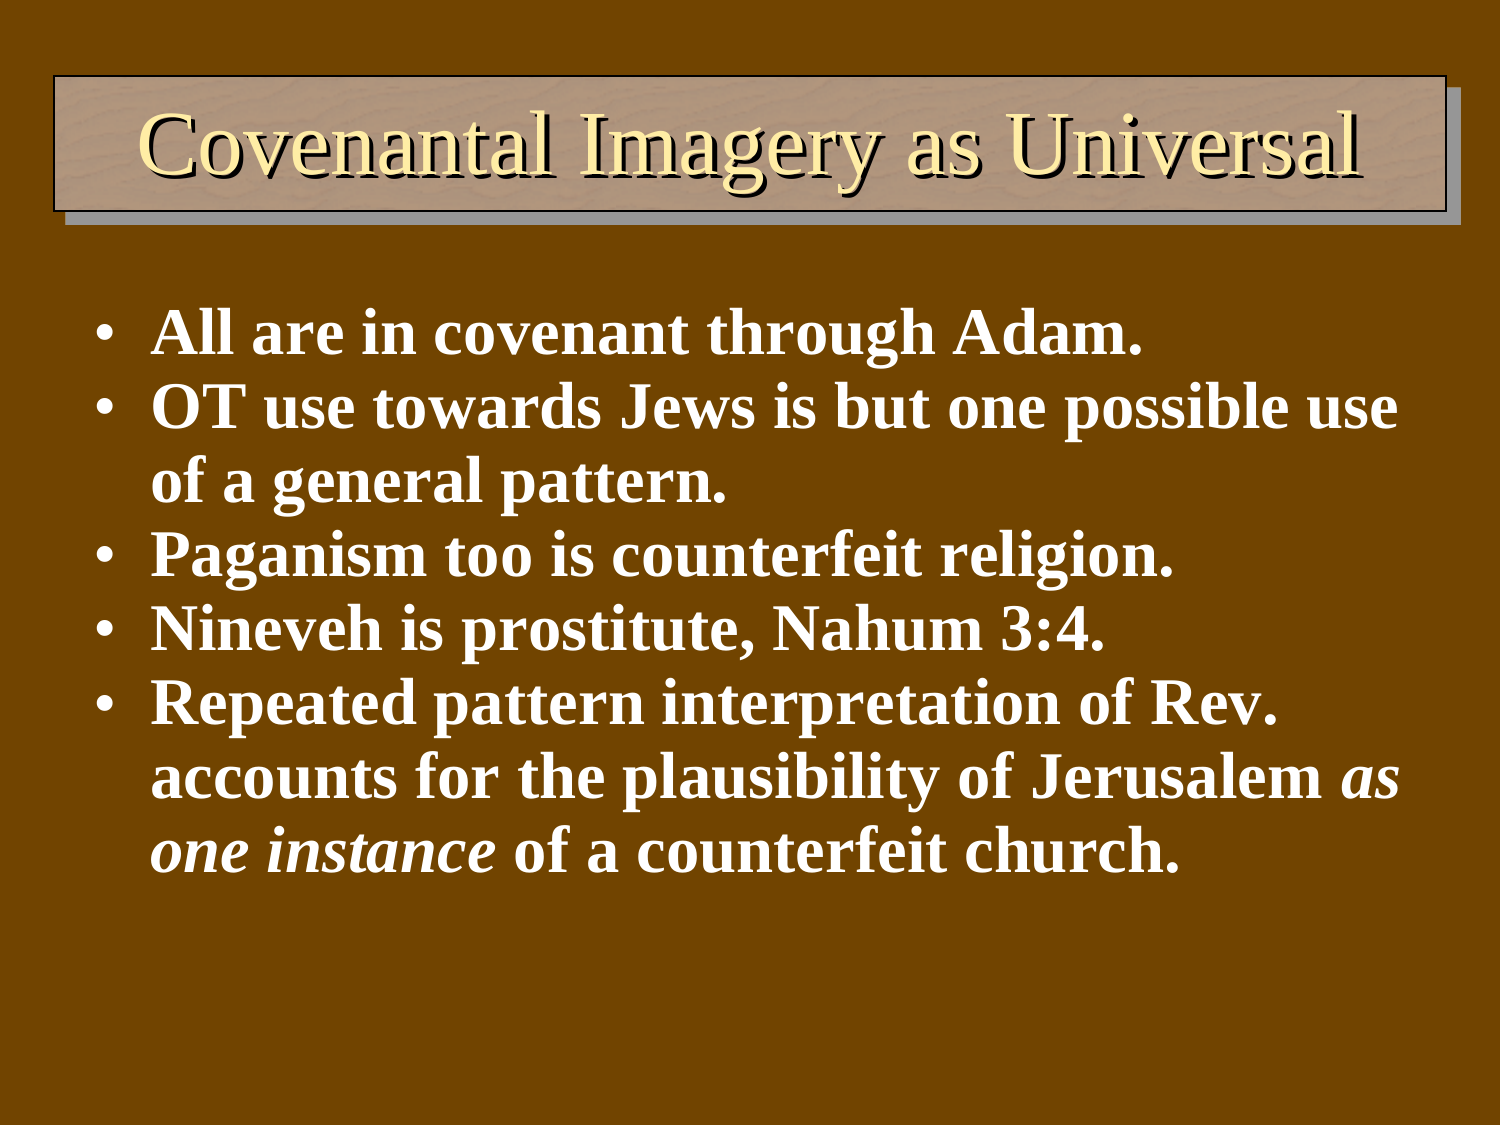

# Covenantal Imagery as Universal
All are in covenant through Adam.
OT use towards Jews is but one possible use of a general pattern.
Paganism too is counterfeit religion.
Nineveh is prostitute, Nahum 3:4.
Repeated pattern interpretation of Rev. accounts for the plausibility of Jerusalem as one instance of a counterfeit church.